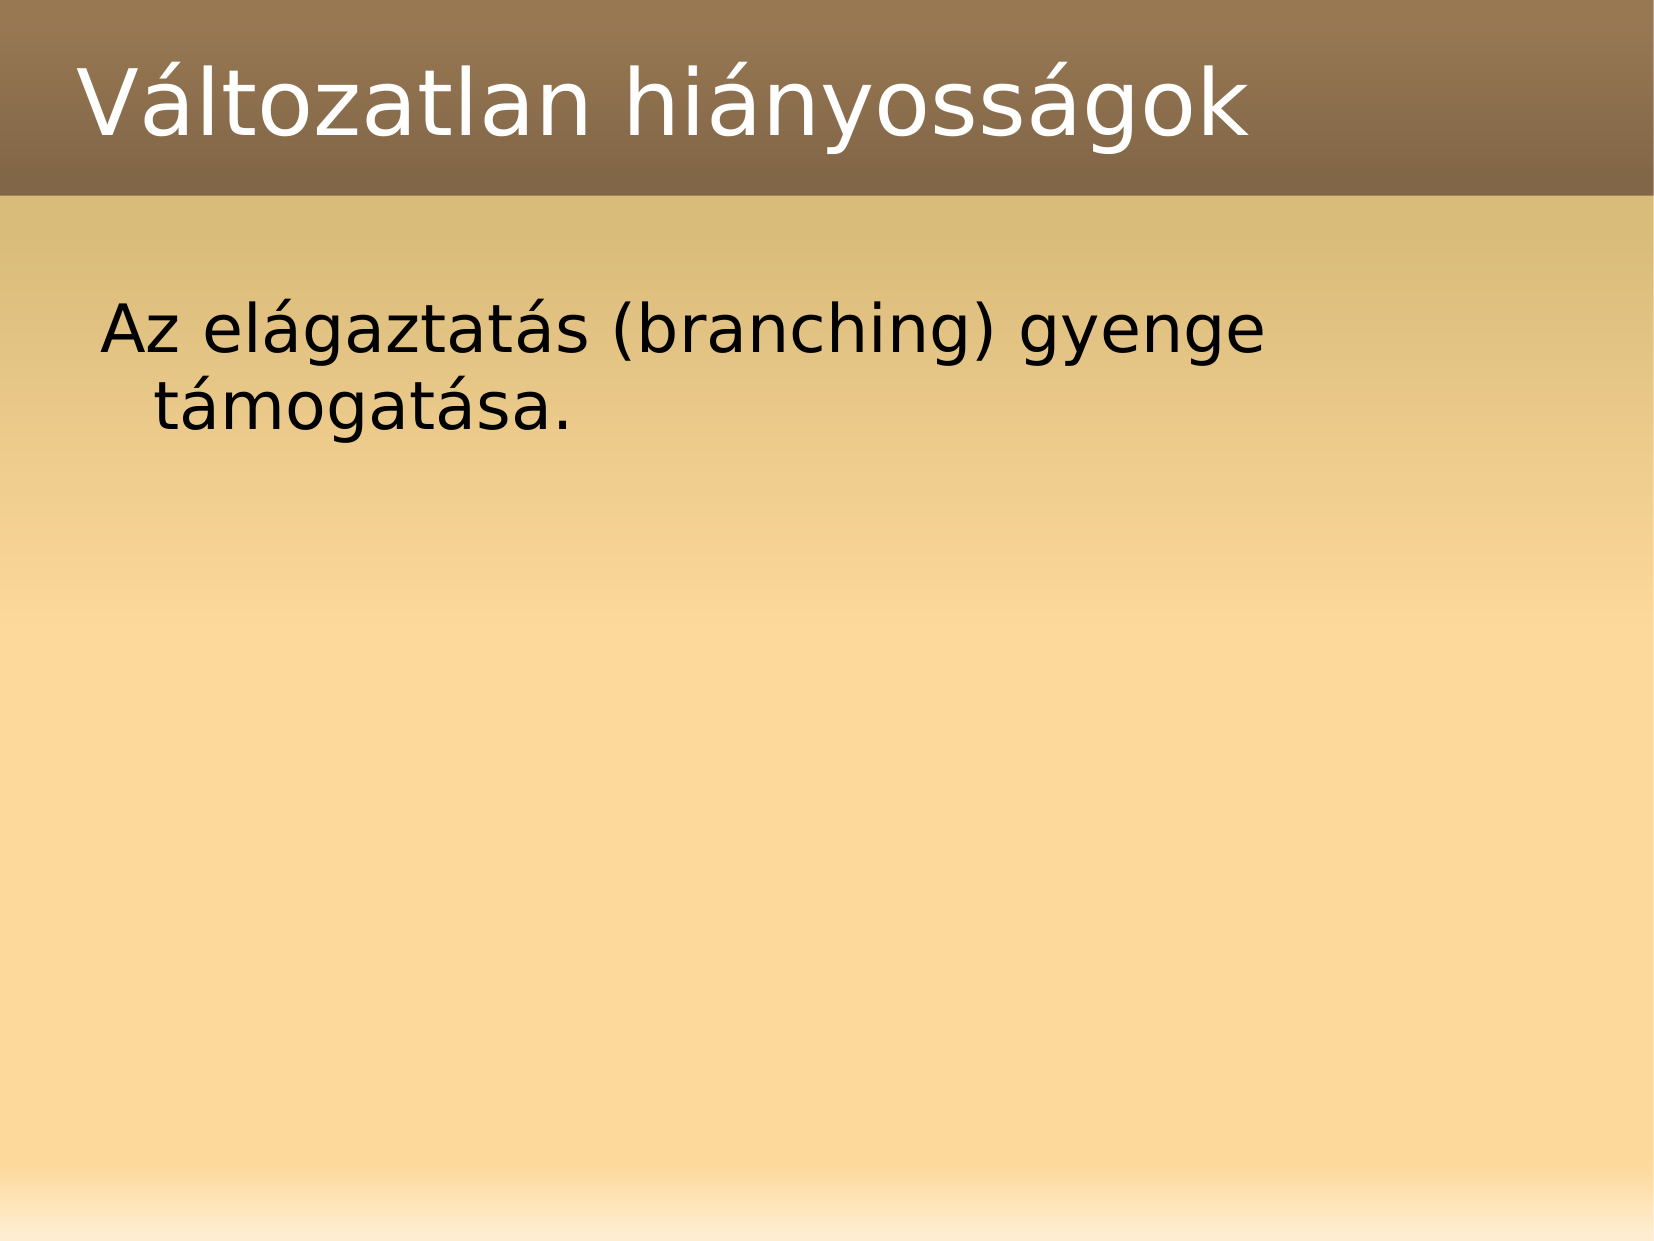

# Változatlan hiányosságok
Az elágaztatás (branching) gyenge támogatása.